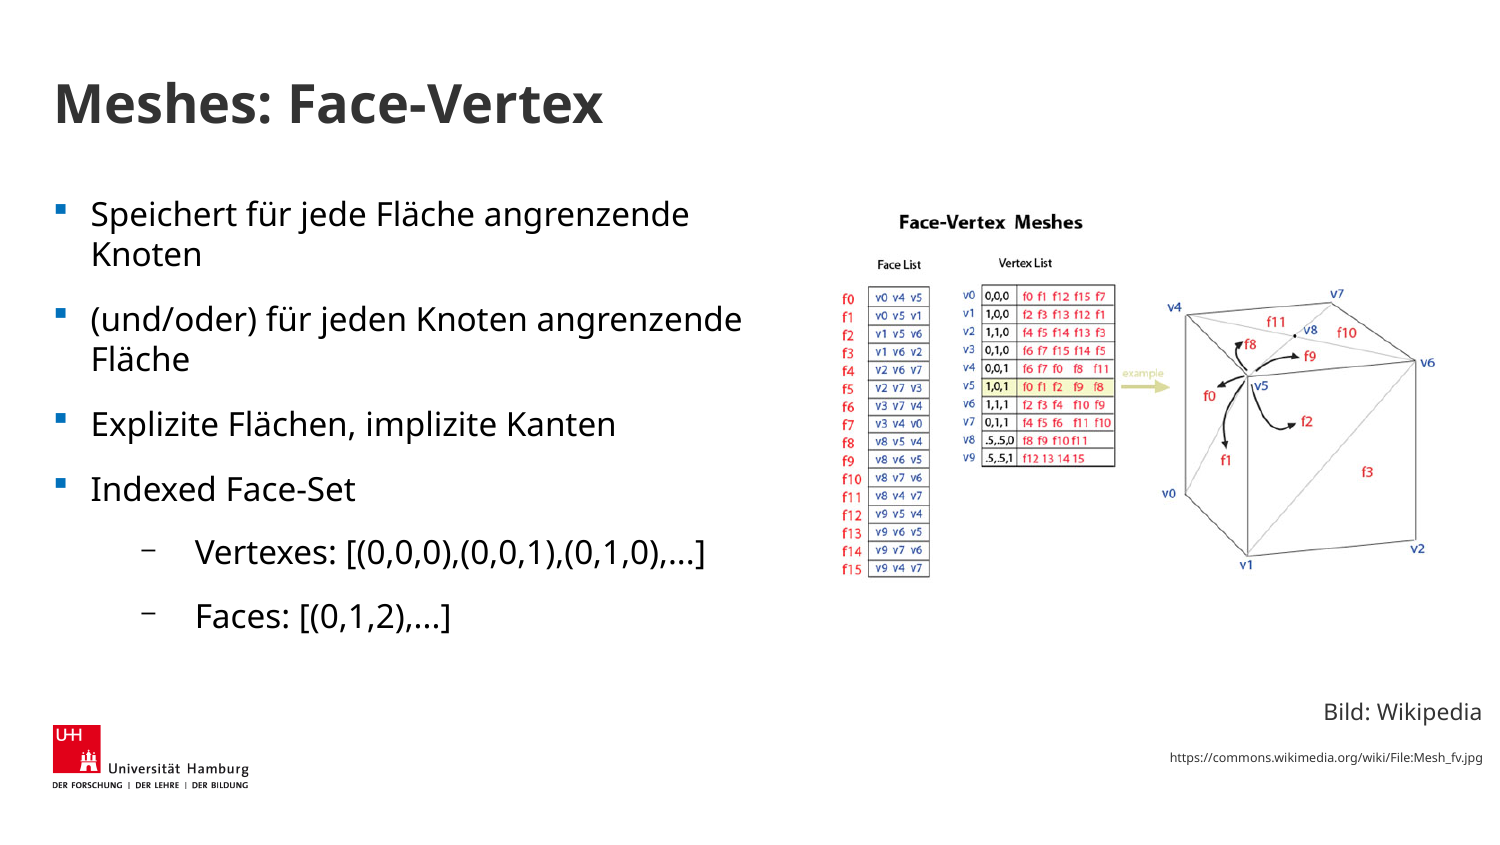

# Meshes: Face-Vertex
Speichert für jede Fläche angrenzende Knoten
(und/oder) für jeden Knoten angrenzende Fläche
Explizite Flächen, implizite Kanten
Indexed Face-Set
Vertexes: [(0,0,0),(0,0,1),(0,1,0),...]
Faces: [(0,1,2),...]
Bild: Wikipedia
https://commons.wikimedia.org/wiki/File:Mesh_fv.jpg